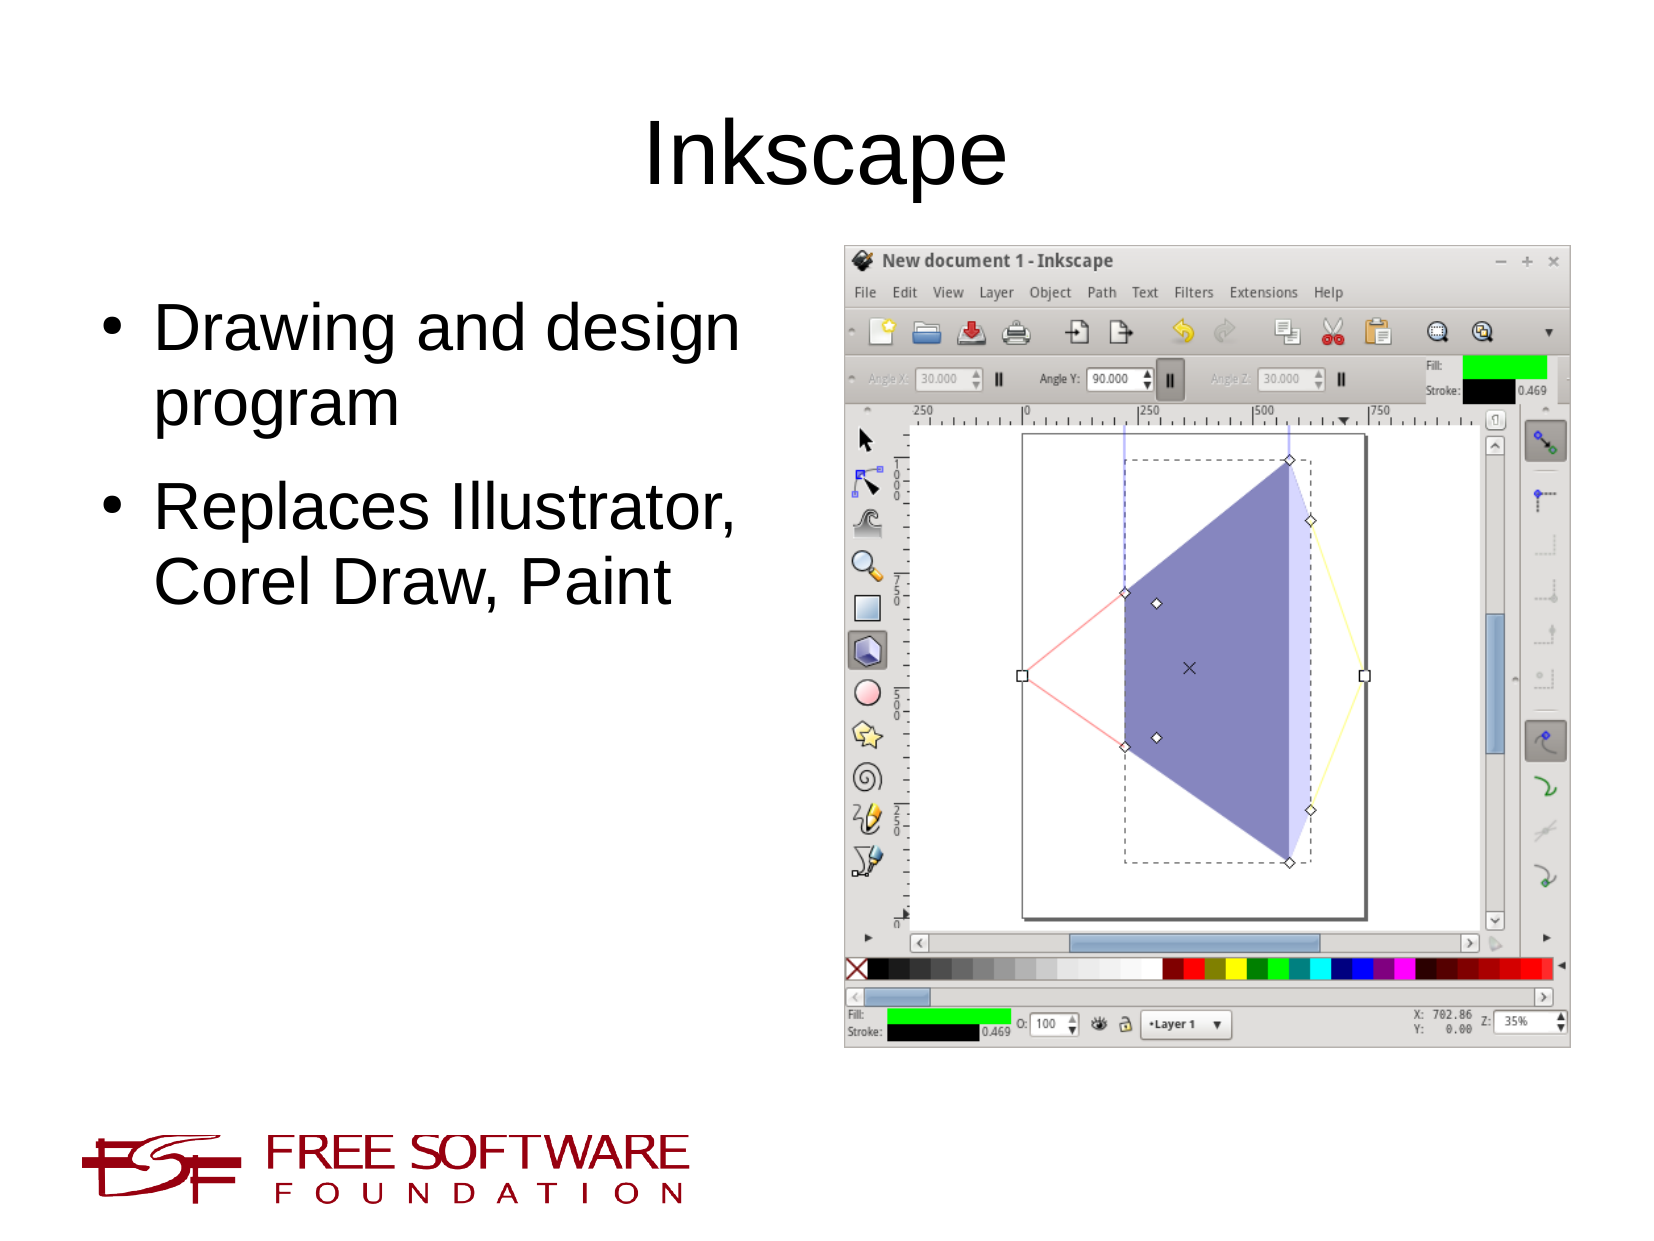

# Inkscape
Drawing and design program
Replaces Illustrator, Corel Draw, Paint